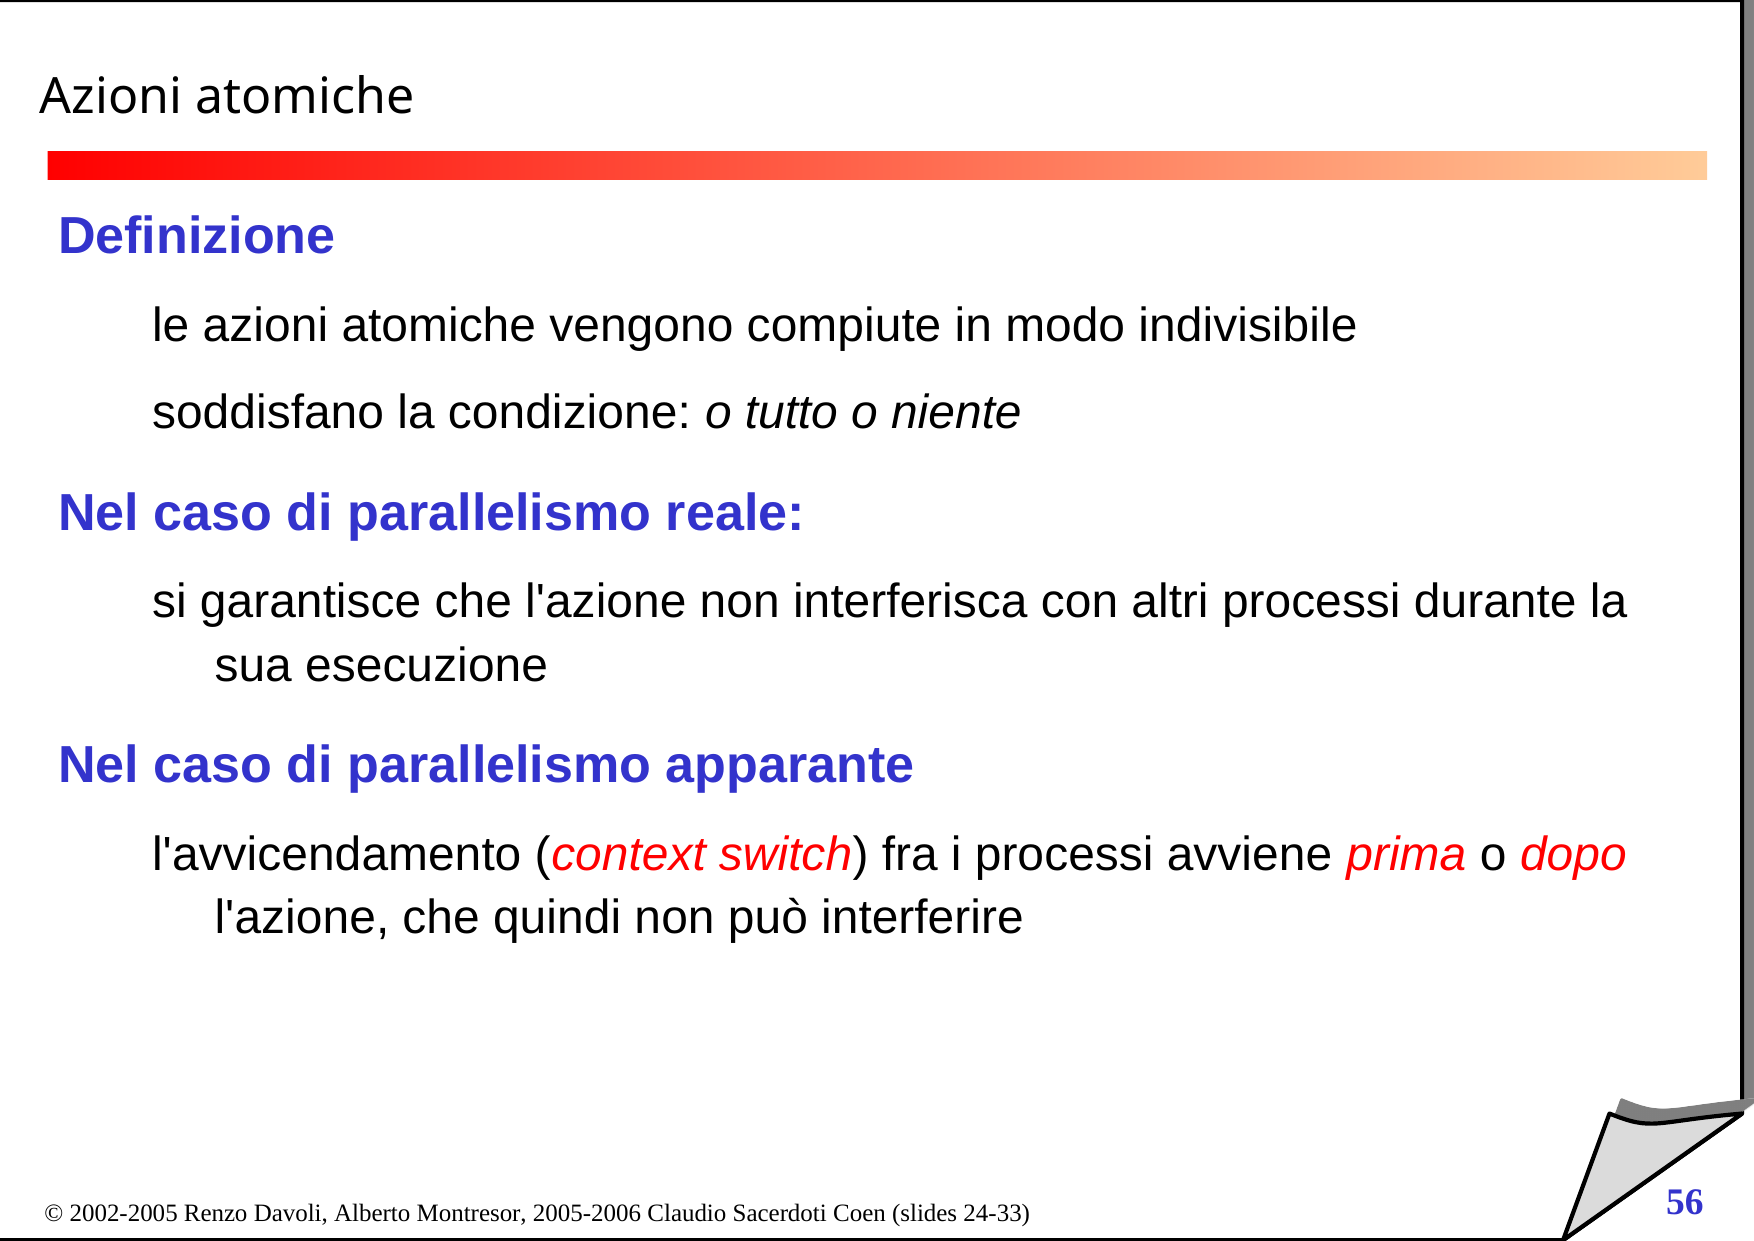

# Azioni atomiche
Definizione
le azioni atomiche vengono compiute in modo indivisibile
soddisfano la condizione: o tutto o niente
Nel caso di parallelismo reale:
si garantisce che l'azione non interferisca con altri processi durante la sua esecuzione
Nel caso di parallelismo apparante
l'avvicendamento (context switch) fra i processi avviene prima o dopo l'azione, che quindi non può interferire